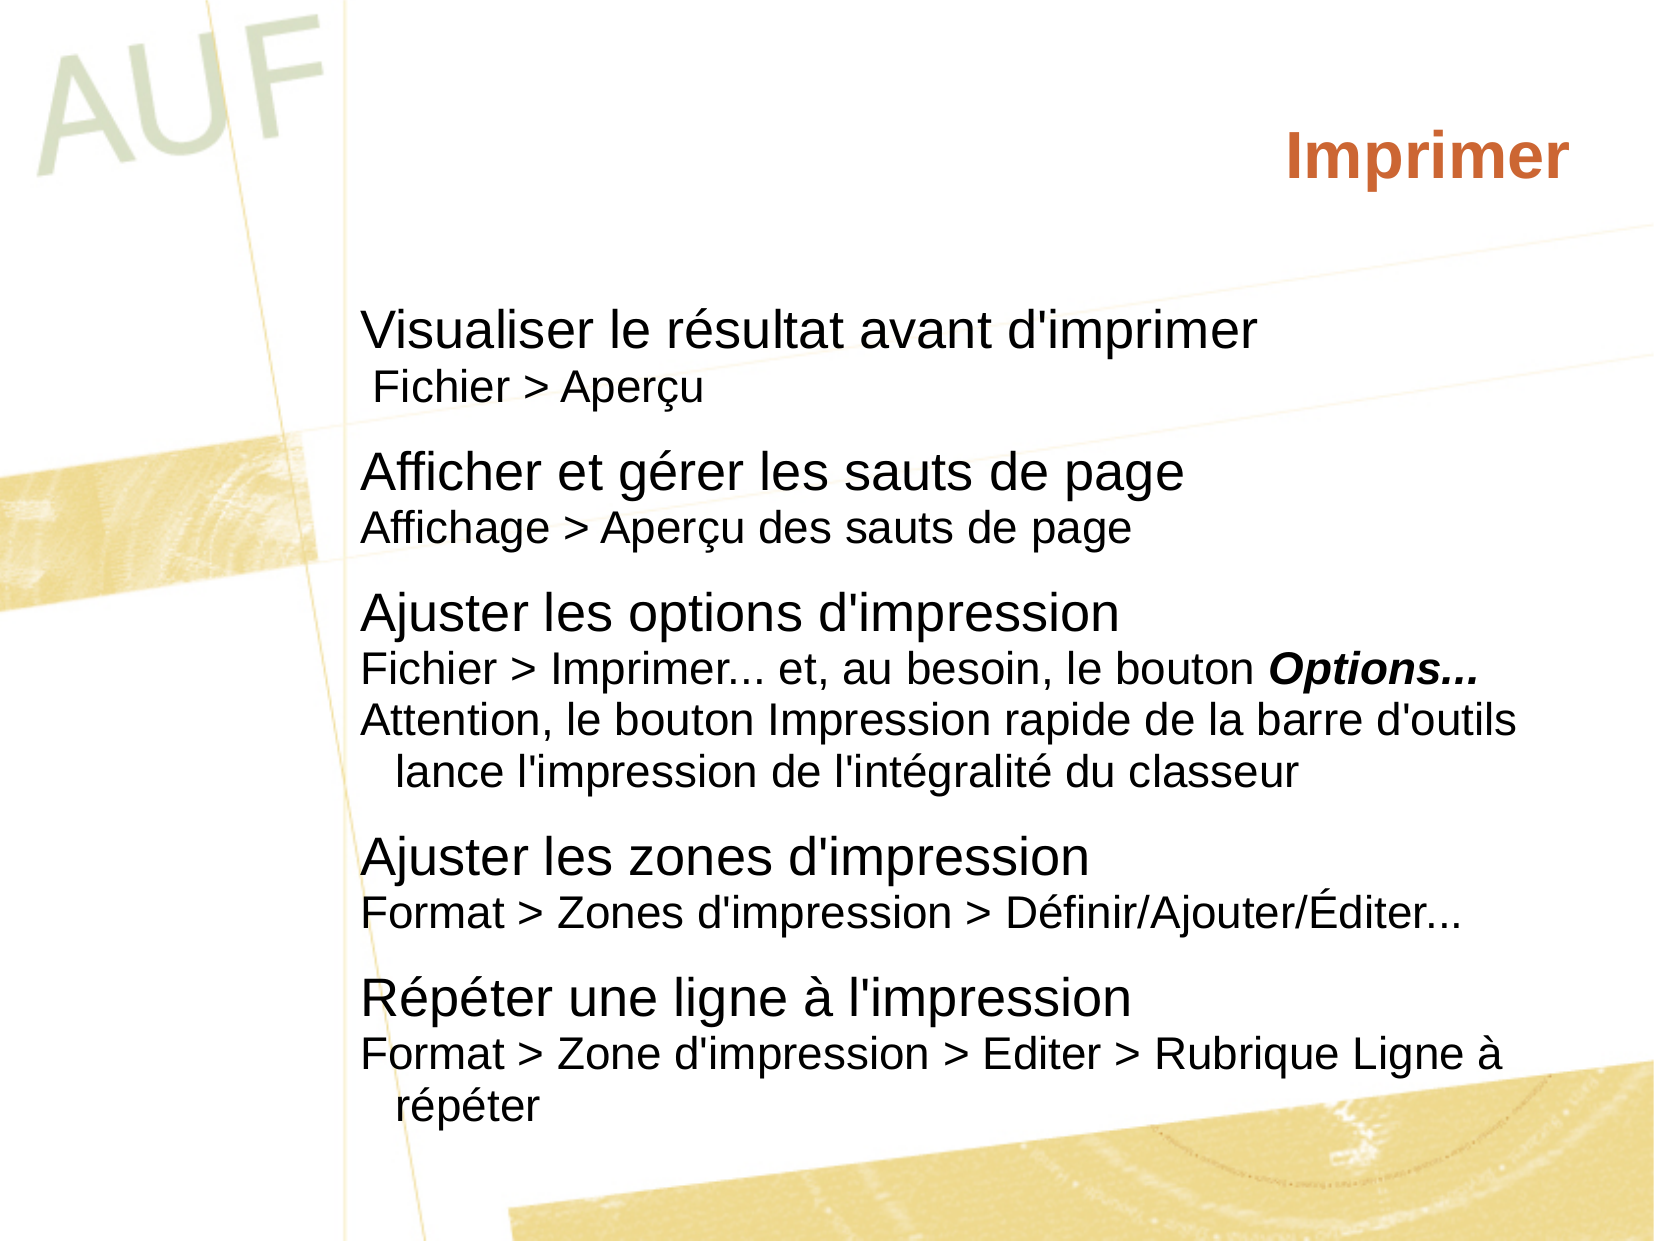

# Imprimer
Visualiser le résultat avant d'imprimer
 Fichier > Aperçu
Afficher et gérer les sauts de page
Affichage > Aperçu des sauts de page
Ajuster les options d'impression
Fichier > Imprimer... et, au besoin, le bouton Options...
Attention, le bouton Impression rapide de la barre d'outils lance l'impression de l'intégralité du classeur
Ajuster les zones d'impression
Format > Zones d'impression > Définir/Ajouter/Éditer...
Répéter une ligne à l'impression
Format > Zone d'impression > Editer > Rubrique Ligne à répéter